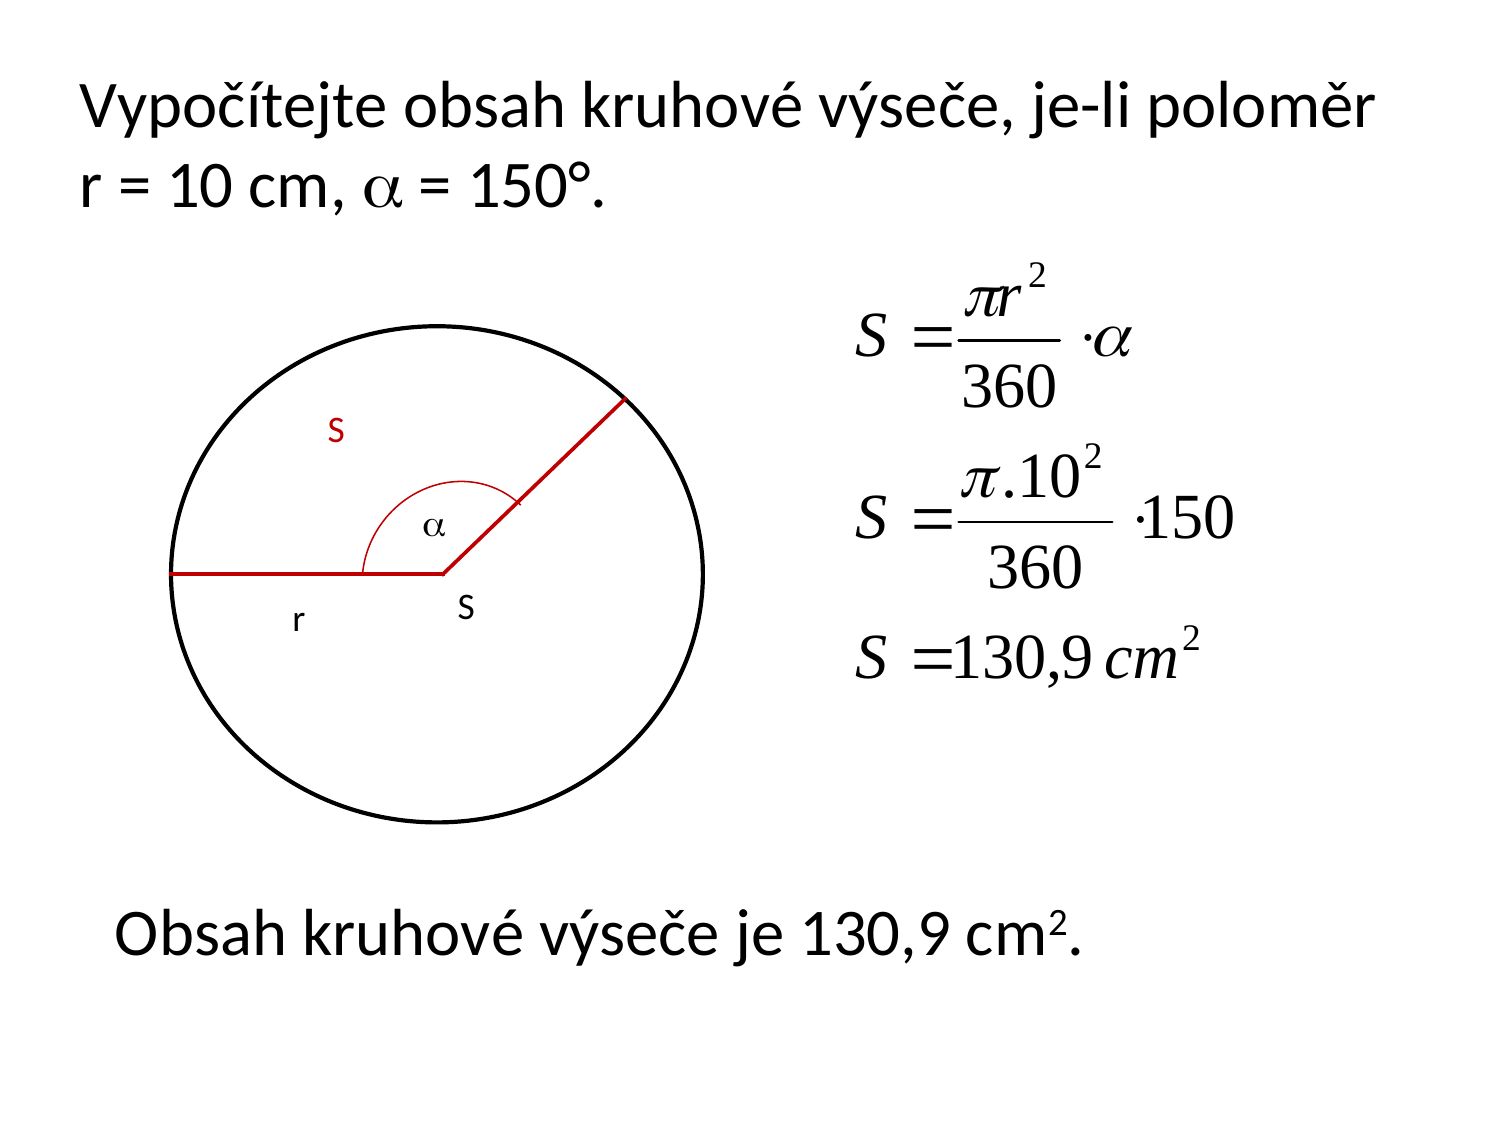

# Vypočítejte obsah kruhové výseče, je-li poloměr r = 10 cm,  = 150°.
S

S
r
Obsah kruhové výseče je 130,9 cm2.